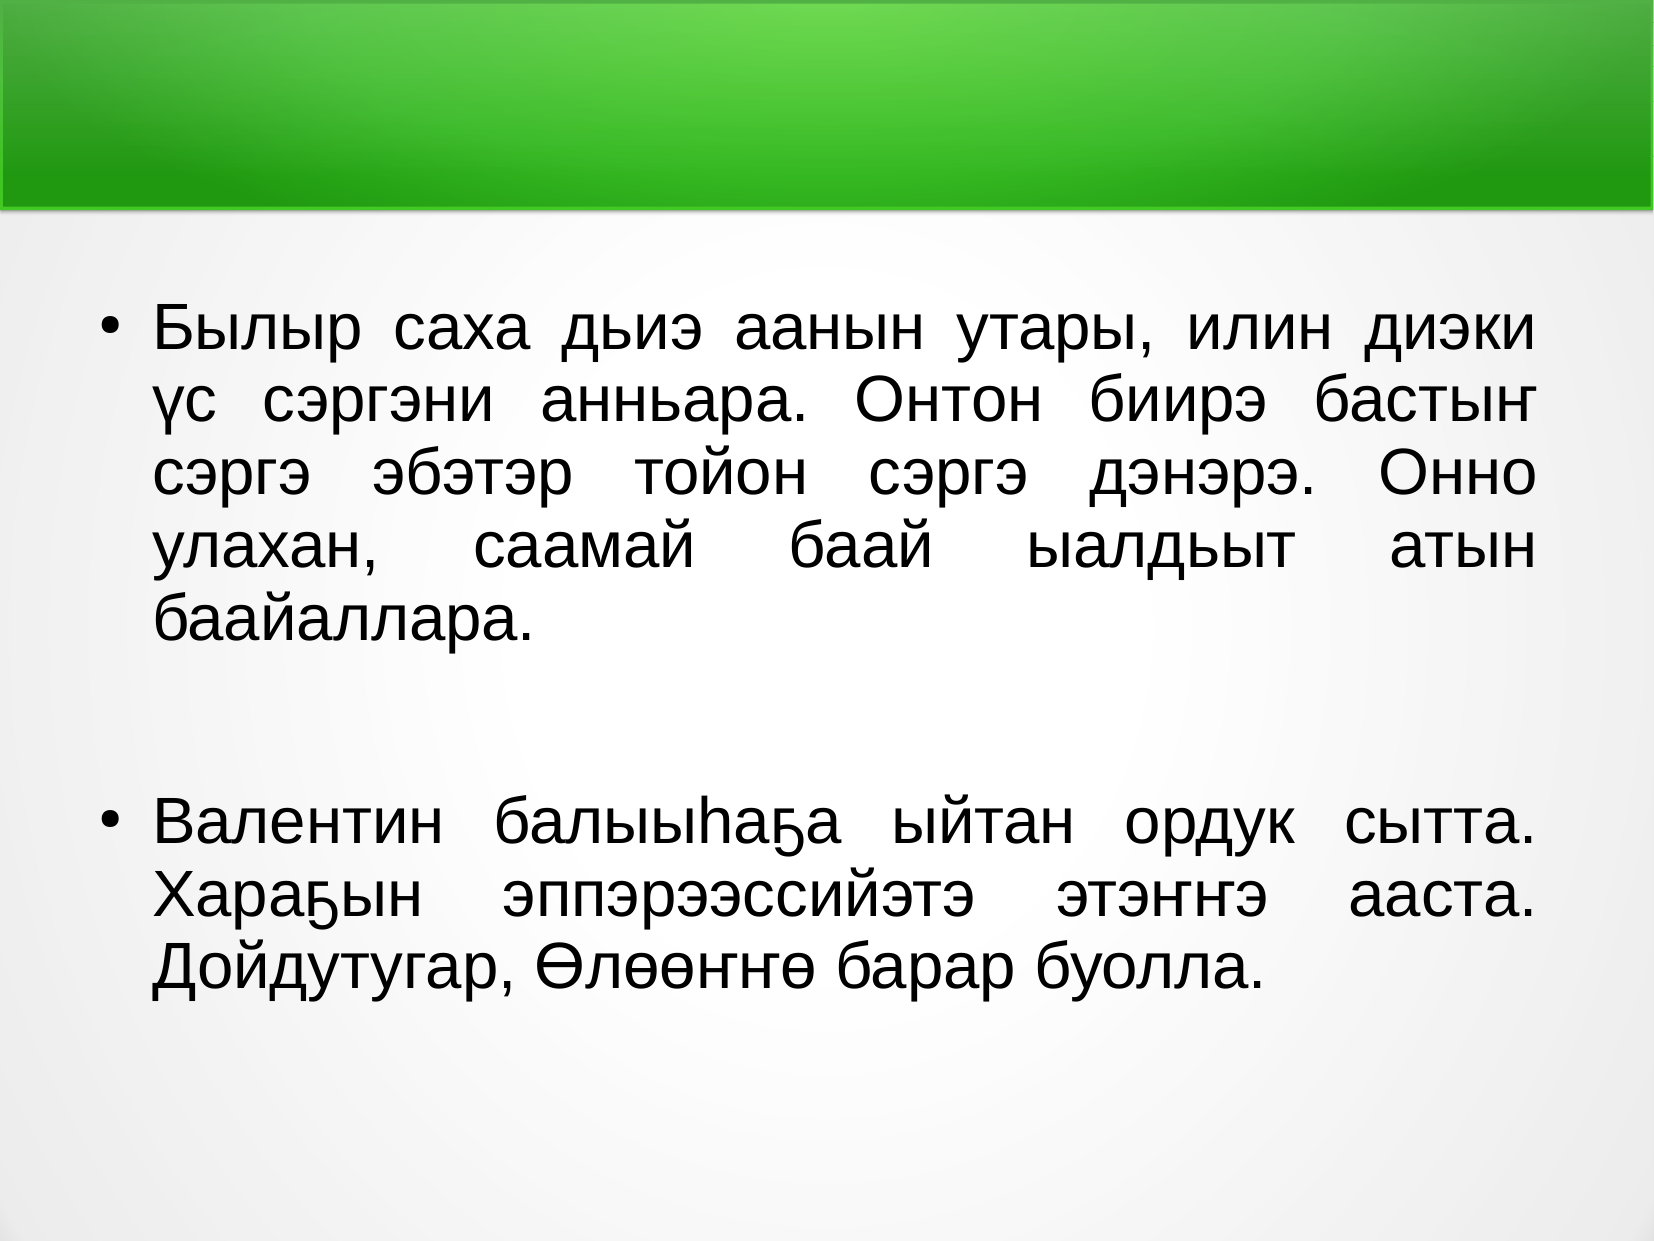

#
Былыр саха дьиэ аанын утары, илин диэки үс сэргэни анньара. Онтон биирэ бастыҥ сэргэ эбэтэр тойон сэргэ дэнэрэ. Онно улахан, саамай баай ыалдьыт атын баайаллара.
Валентин балыыһаҕа ыйтан ордук сытта. Хараҕын эппэрээссийэтэ этэҥҥэ ааста. Дойдутугар, Өлөөҥҥө барар буолла.